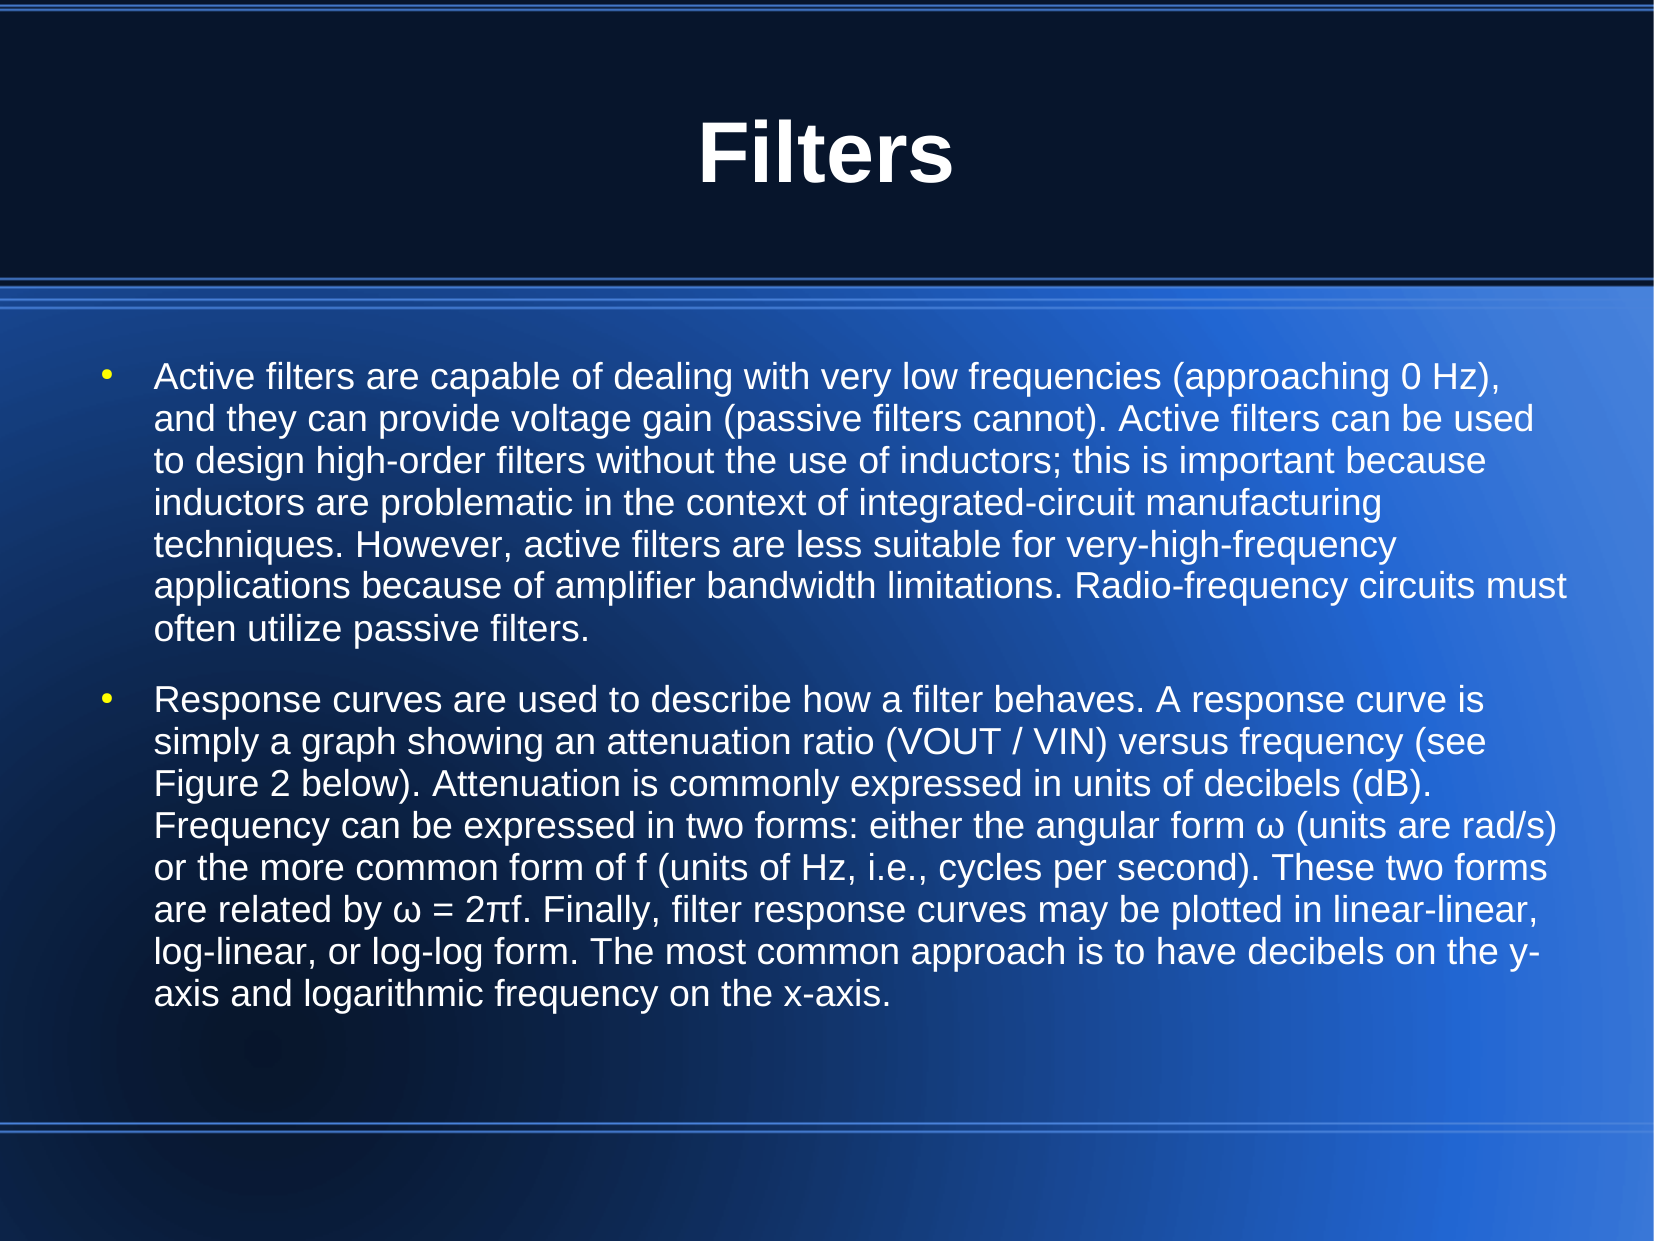

# Filters
Active filters are capable of dealing with very low frequencies (approaching 0 Hz), and they can provide voltage gain (passive filters cannot). Active filters can be used to design high-order filters without the use of inductors; this is important because inductors are problematic in the context of integrated-circuit manufacturing techniques. However, active filters are less suitable for very-high-frequency applications because of amplifier bandwidth limitations. Radio-frequency circuits must often utilize passive filters.
Response curves are used to describe how a filter behaves. A response curve is simply a graph showing an attenuation ratio (VOUT / VIN) versus frequency (see Figure 2 below). Attenuation is commonly expressed in units of decibels (dB). Frequency can be expressed in two forms: either the angular form ω (units are rad/s) or the more common form of f (units of Hz, i.e., cycles per second). These two forms are related by ω = 2πf. Finally, filter response curves may be plotted in linear-linear, log-linear, or log-log form. The most common approach is to have decibels on the y-axis and logarithmic frequency on the x-axis.